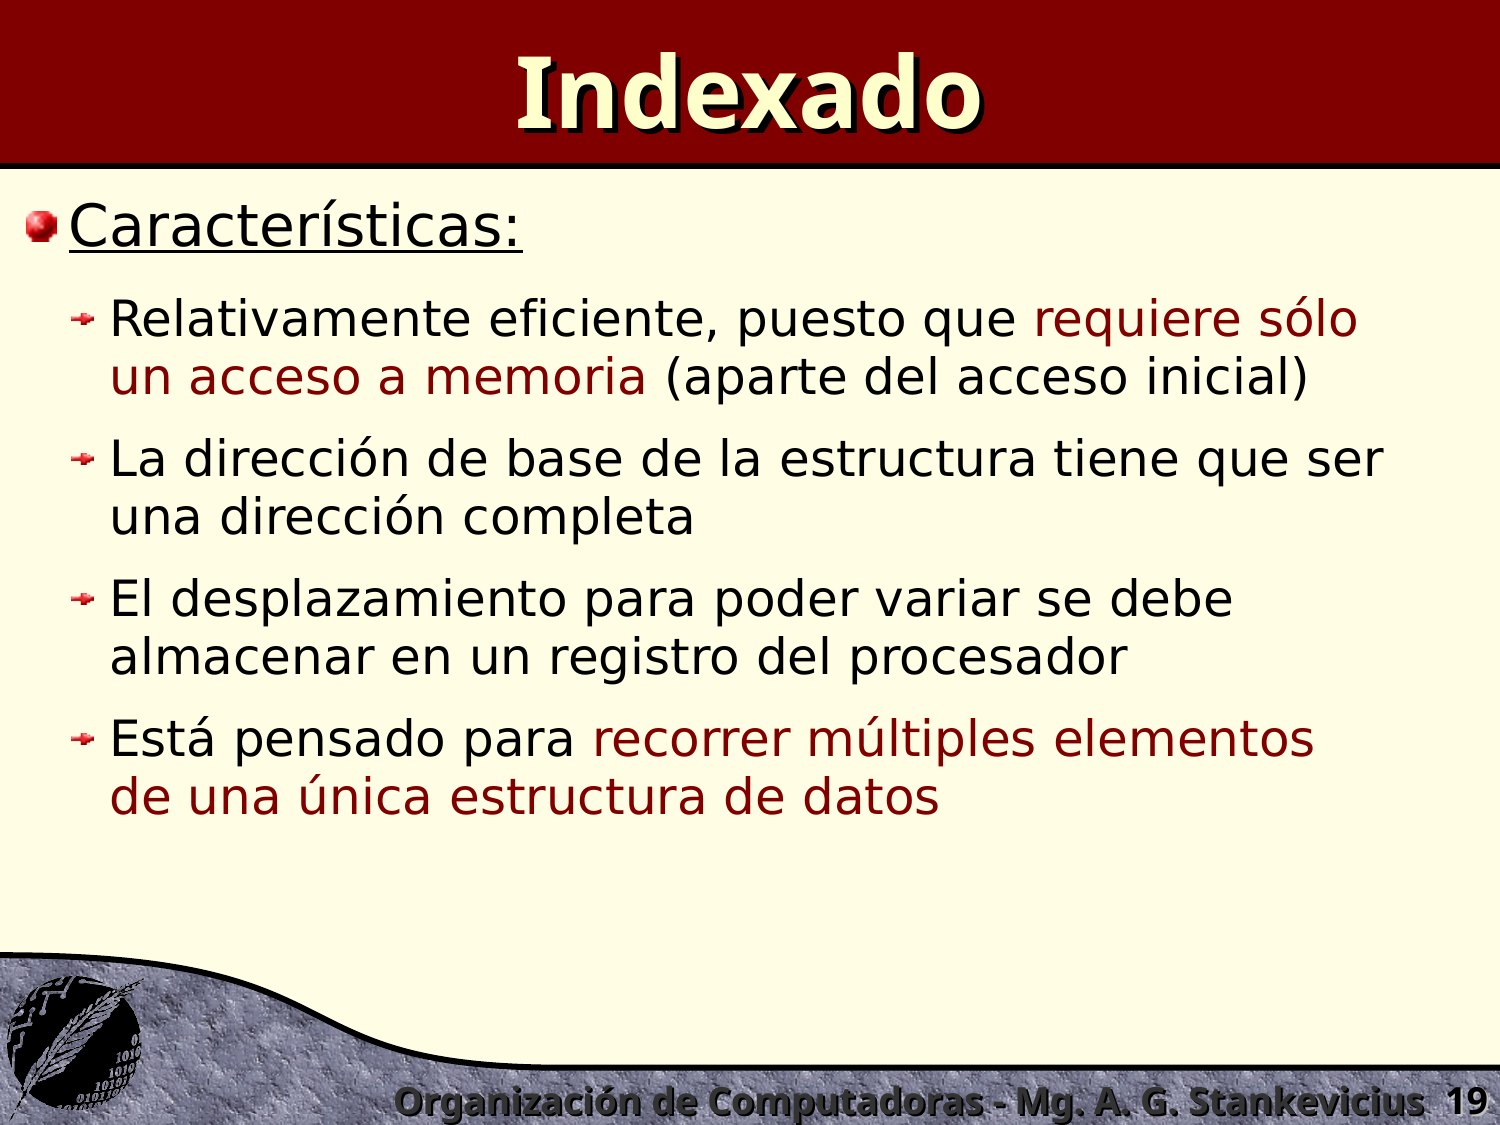

# Indexado
Características:
Relativamente eficiente, puesto que requiere sólo
un acceso a memoria (aparte del acceso inicial)
La dirección de base de la estructura tiene que ser una dirección completa
El desplazamiento para poder variar se debe almacenar en un registro del procesador
Está pensado para recorrer múltiples elementos
de una única estructura de datos
19